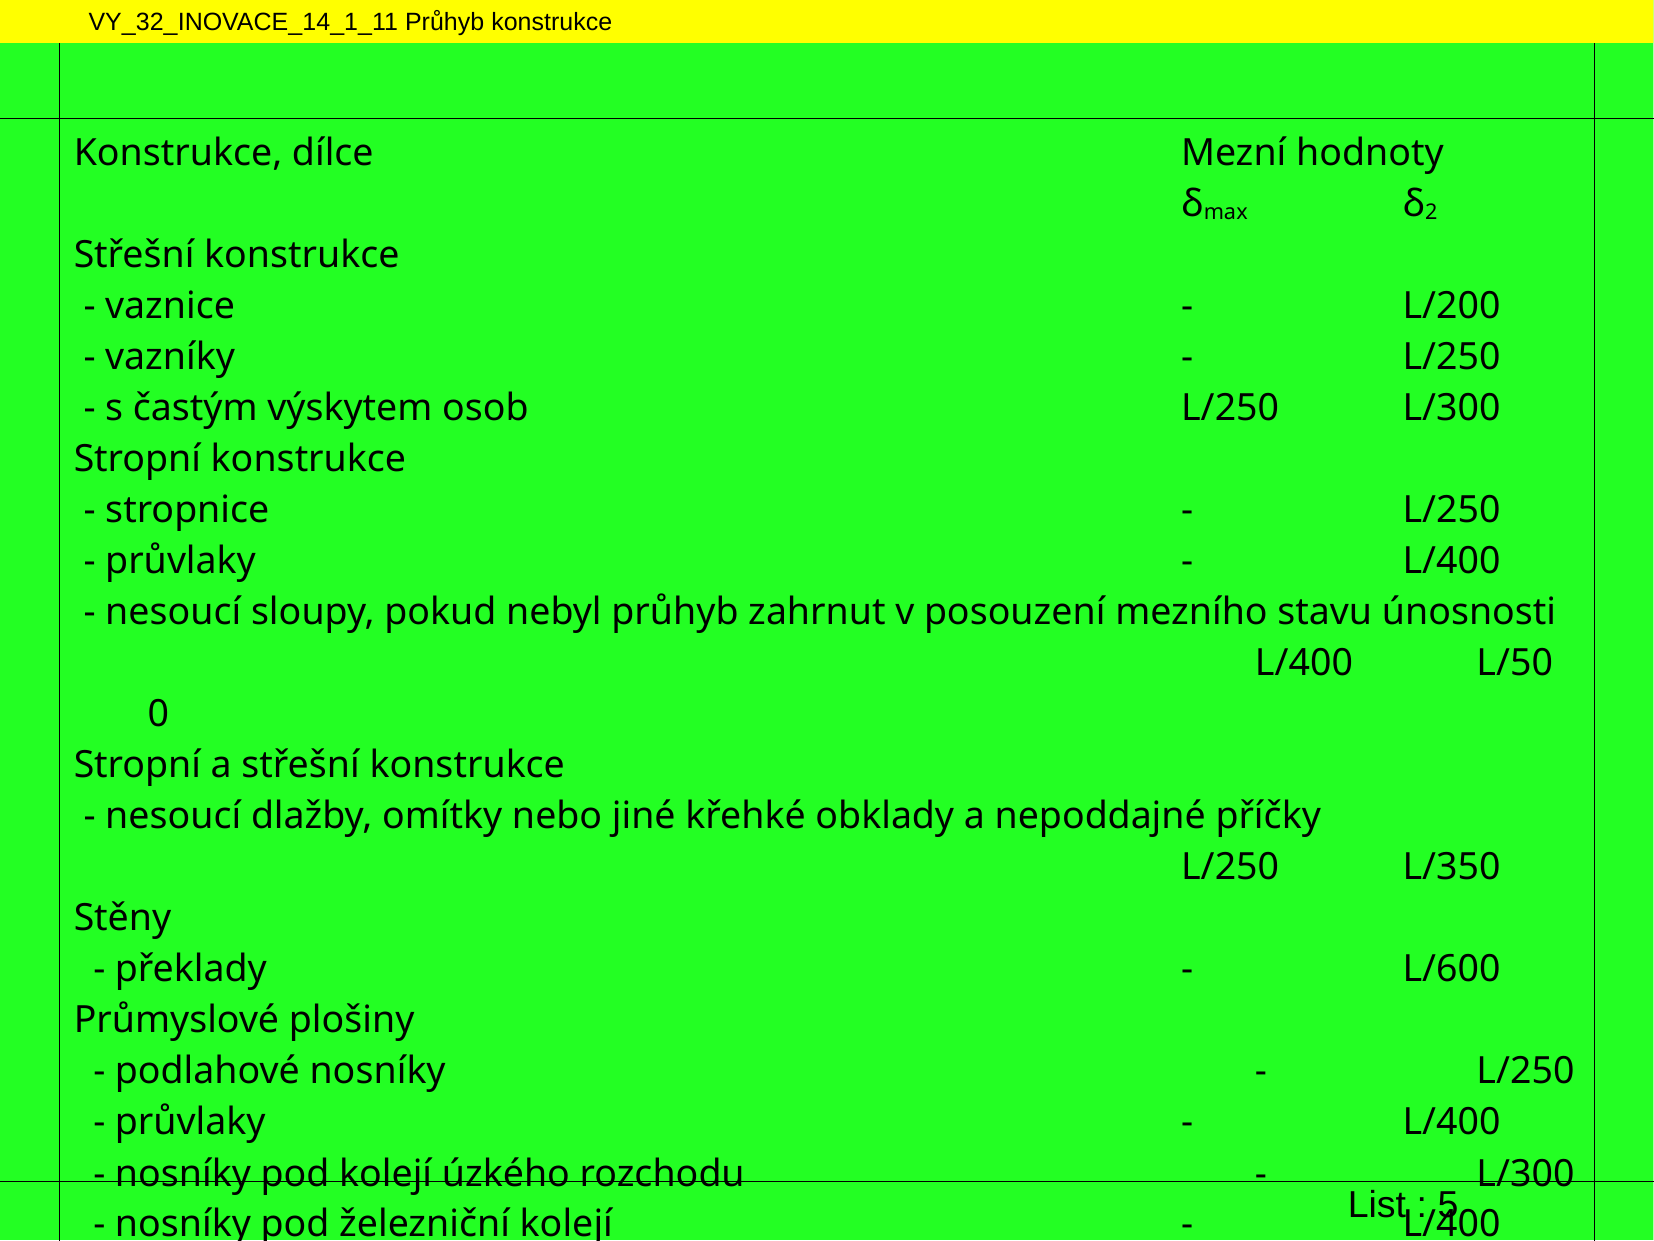

VY_32_INOVACE_14_1_11 Průhyb konstrukce
Konstrukce, dílce 											Mezní hodnoty
															δmax 		δ2
Střešní konstrukce
 - vaznice 													- 			L/200
 - vazníky 													- 			L/250
 - s častým výskytem osob 									L/250 		L/300
Stropní konstrukce
 - stropnice 													- 			L/250
 - průvlaky 													- 			L/400
 - nesoucí sloupy, pokud nebyl průhyb zahrnut v posouzení mezního stavu únosnosti 																L/400 		L/50	0
Stropní a střešní konstrukce
 - nesoucí dlažby, omítky nebo jiné křehké obklady a nepoddajné příčky
															L/250 		L/350
Stěny
 - překlady 													- 			L/600
Průmyslové plošiny
 - podlahové nosníky 											- 			L/250
 - průvlaky 													- 			L/400
 - nosníky pod kolejí úzkého rozchodu 							- 			L/300
 - nosníky pod železniční kolejí 								- 			L/400
Případy, kdy průhyb δmax může narušit vzhled objektu 			L/250 		-
List :